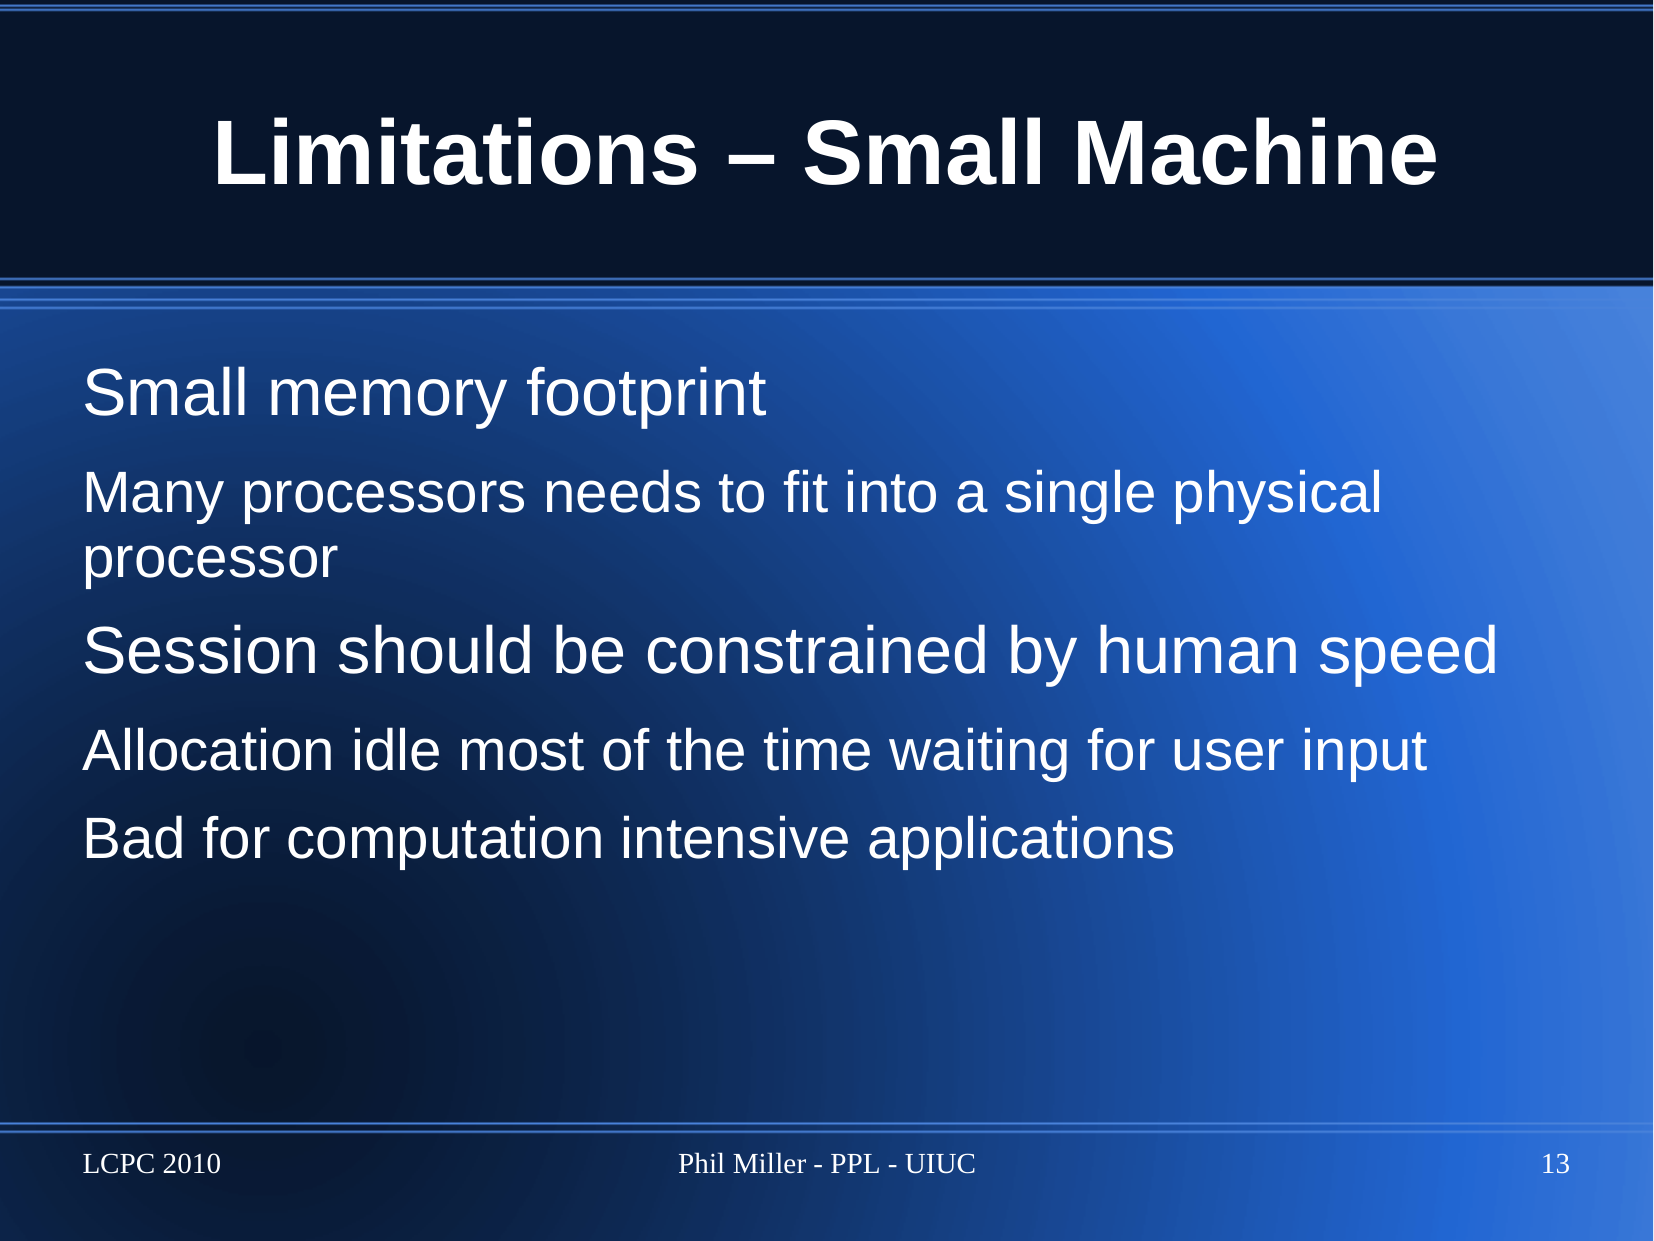

# Limitations – Small Machine
Small memory footprint
Many processors needs to fit into a single physical processor
Session should be constrained by human speed
Allocation idle most of the time waiting for user input
Bad for computation intensive applications
LCPC 2010
Phil Miller - PPL - UIUC
13